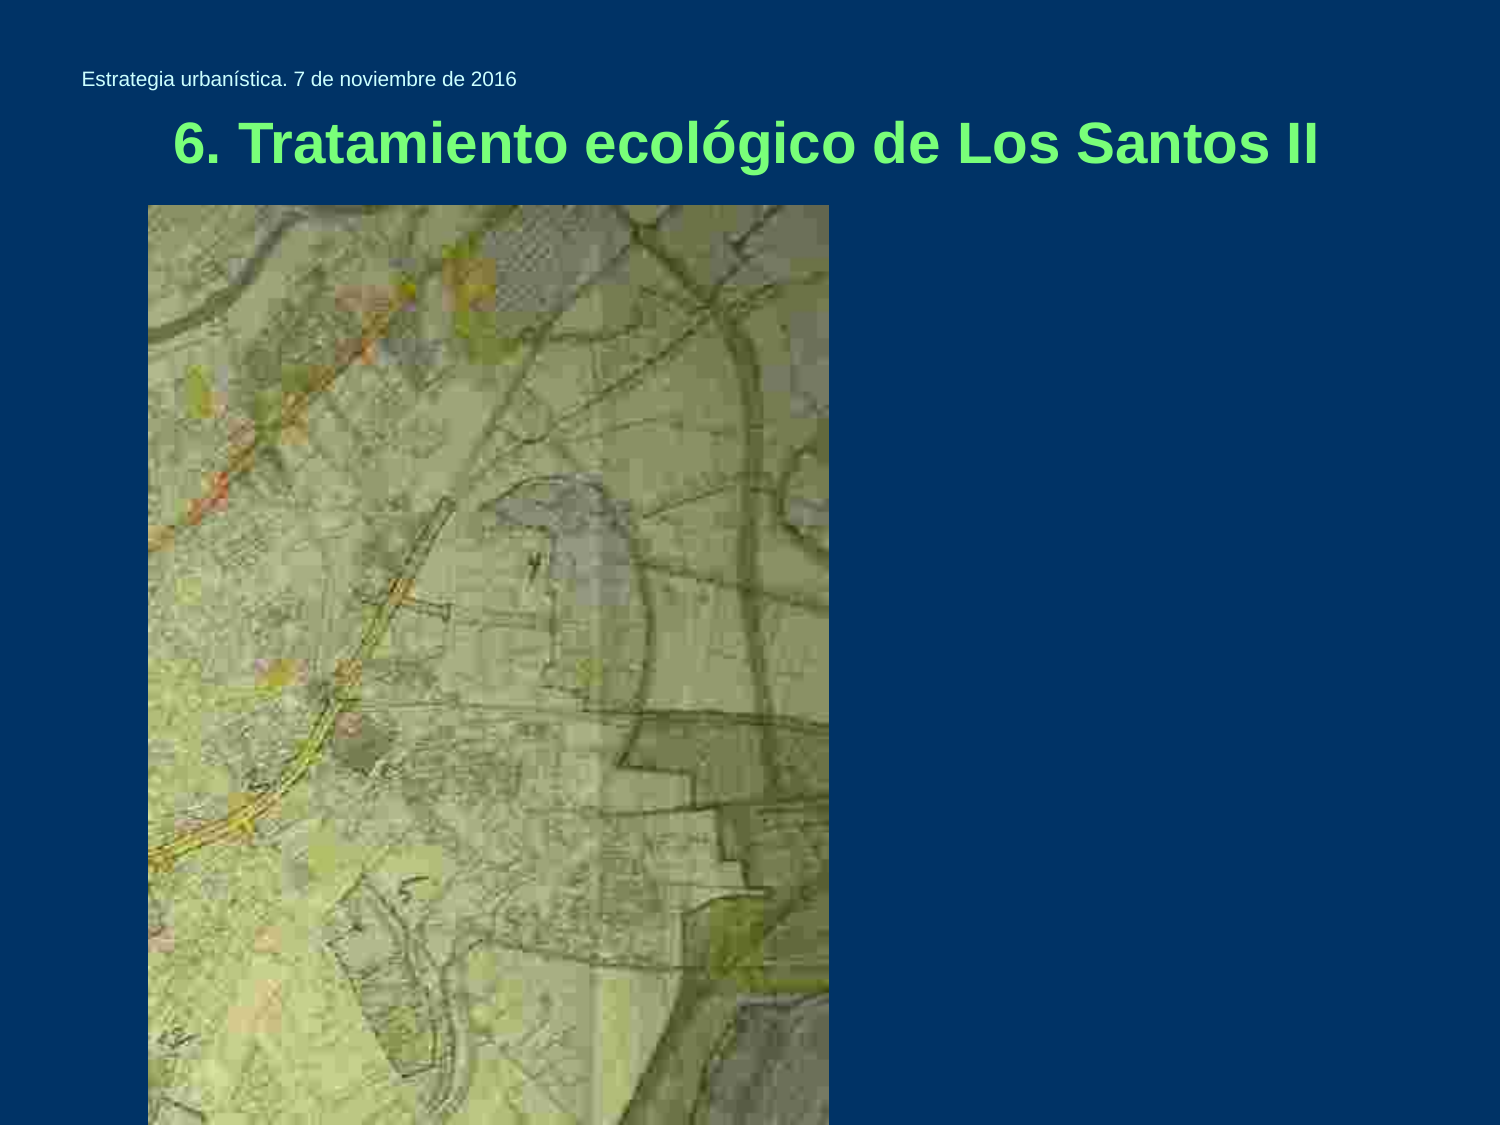

Estrategia urbanística. 7 de noviembre de 2016
6. Tratamiento ecológico de Los Santos II